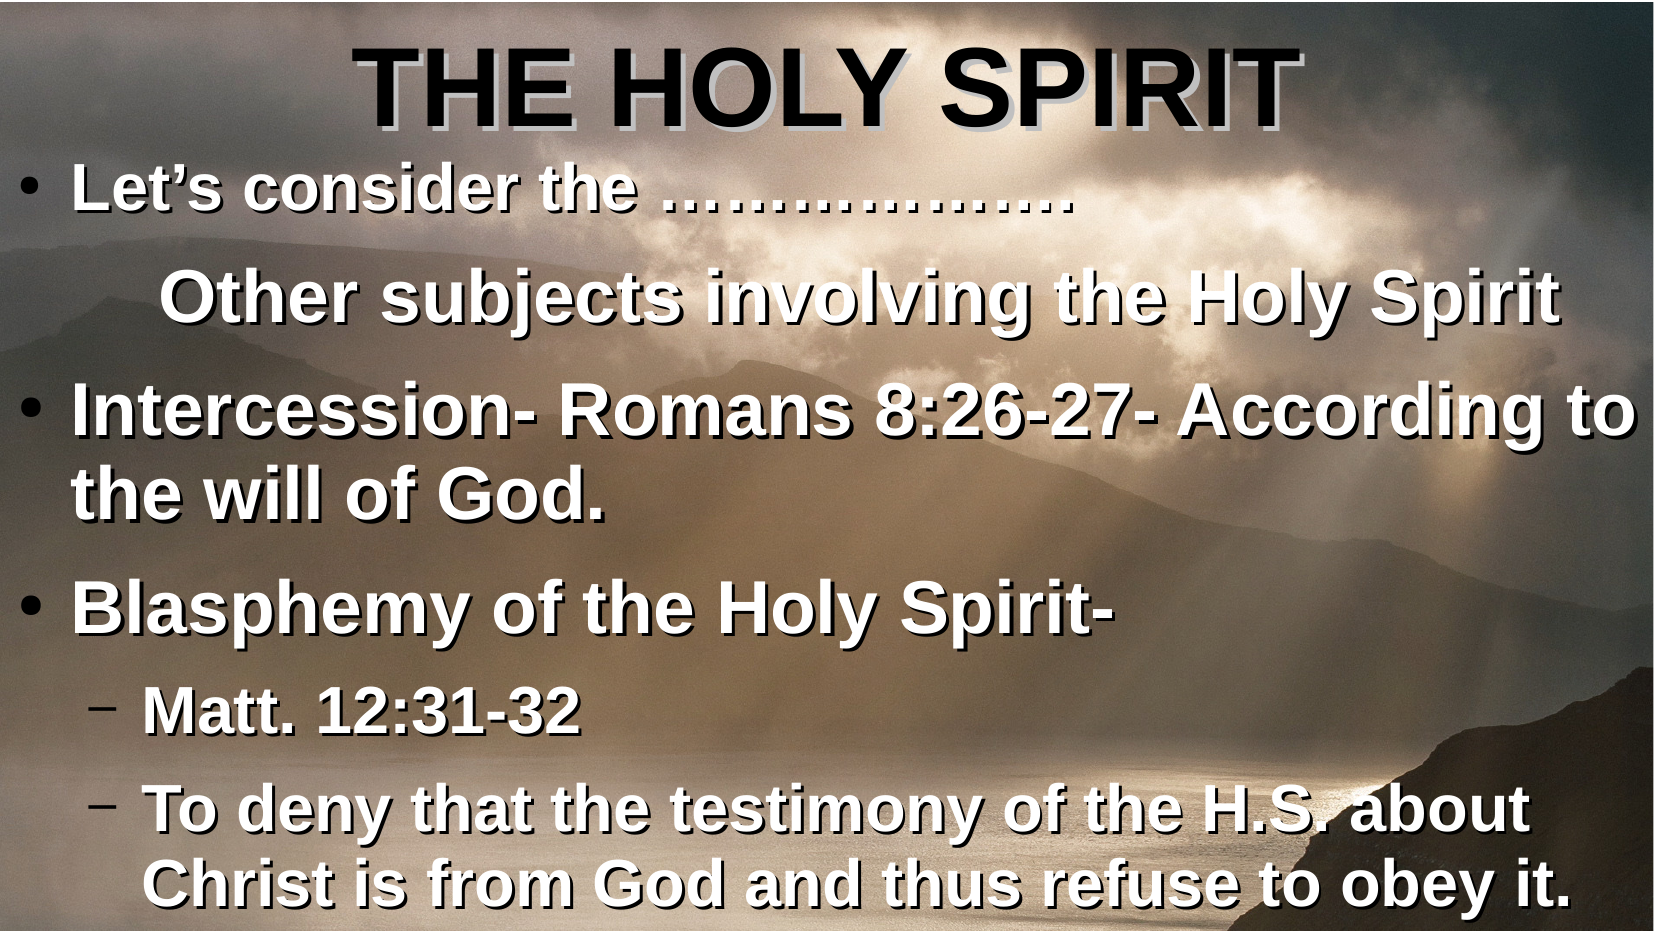

# THE HOLY SPIRIT
Let’s consider the ……………….
Other subjects involving the Holy Spirit
Intercession- Romans 8:26-27- According to the will of God.
Blasphemy of the Holy Spirit-
Matt. 12:31-32
To deny that the testimony of the H.S. about Christ is from God and thus refuse to obey it.